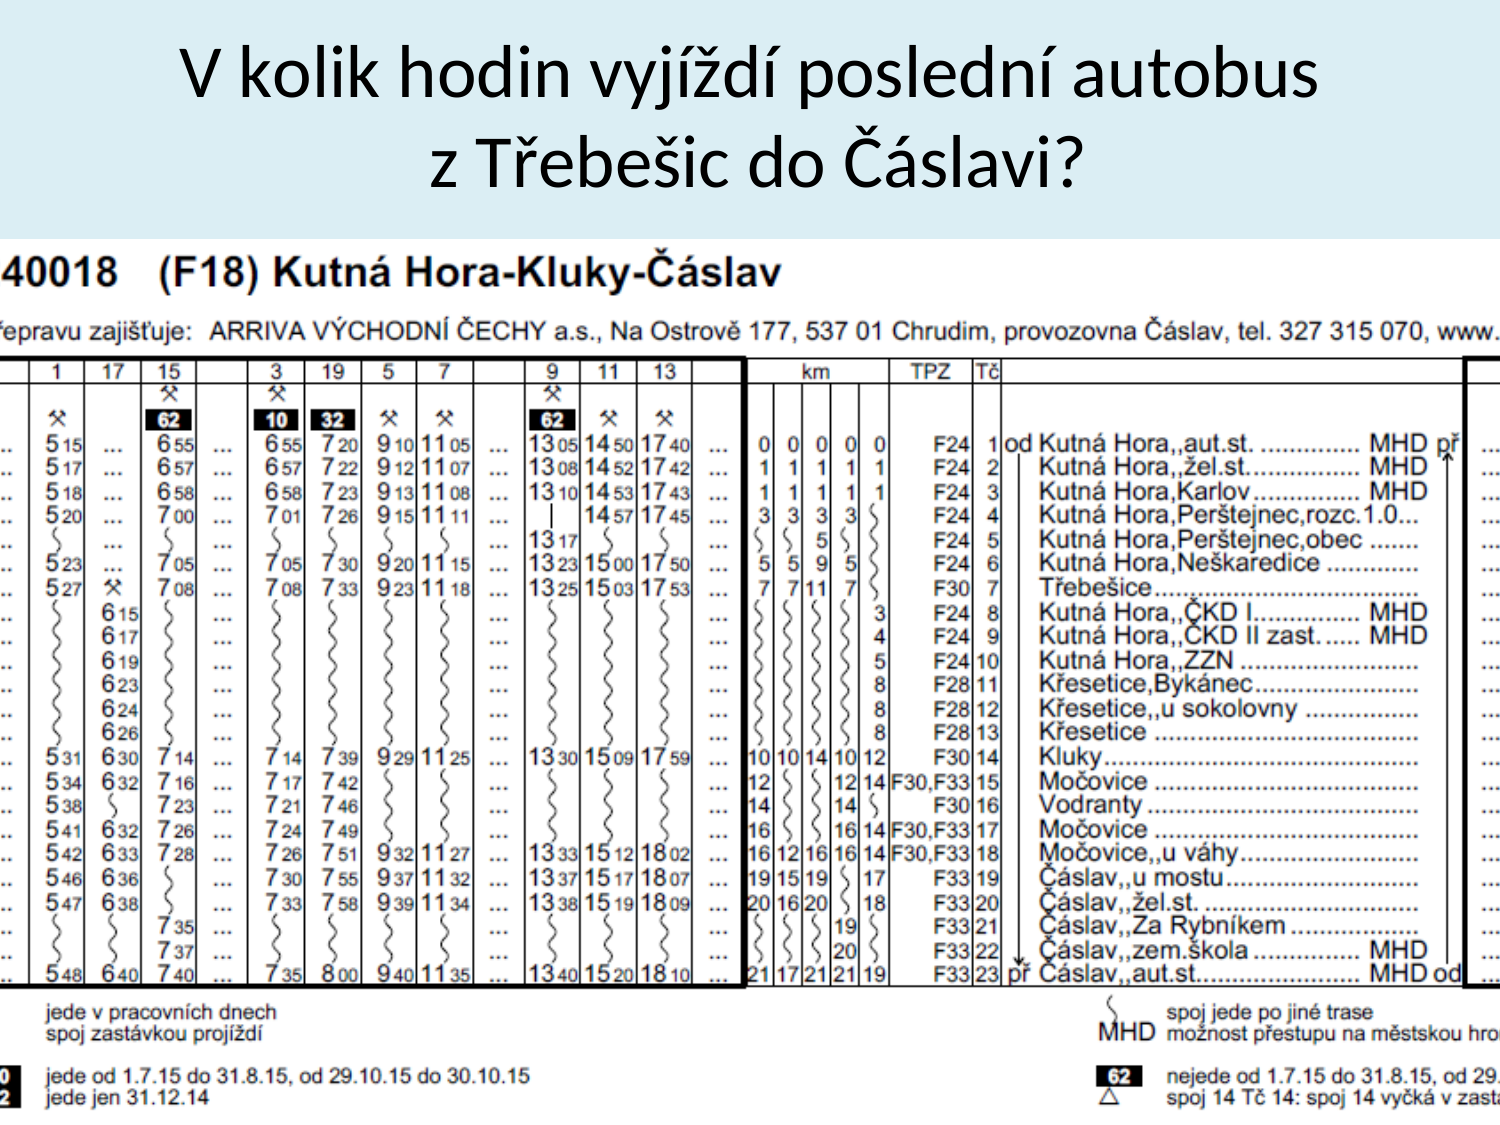

# V kolik hodin vyjíždí poslední autobus z Třebešic do Čáslavi?